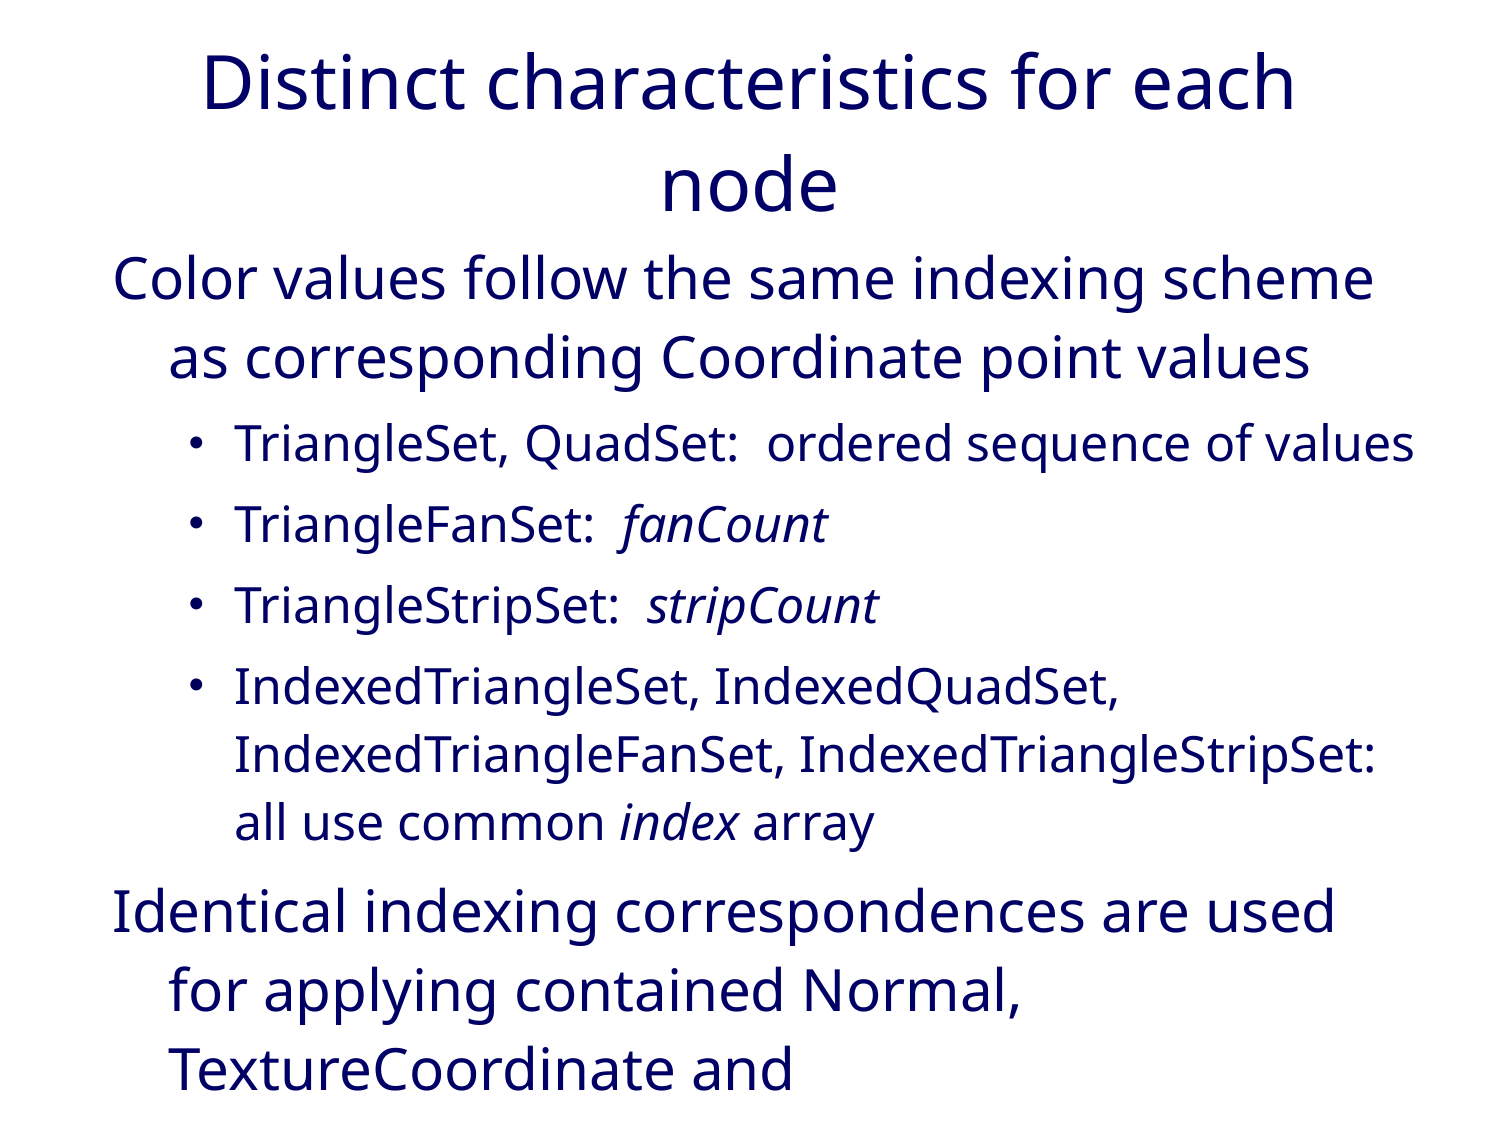

# Distinct characteristics for each node
Color values follow the same indexing scheme as corresponding Coordinate point values
TriangleSet, QuadSet: ordered sequence of values
TriangleFanSet: fanCount
TriangleStripSet: stripCount
IndexedTriangleSet, IndexedQuadSet, IndexedTriangleFanSet, IndexedTriangleStripSet: all use common index array
Identical indexing correspondences are used for applying contained Normal, TextureCoordinate and TextureCoordinateGenerator node values
No colorIndex, normalIndex, or texCoordIndex fields